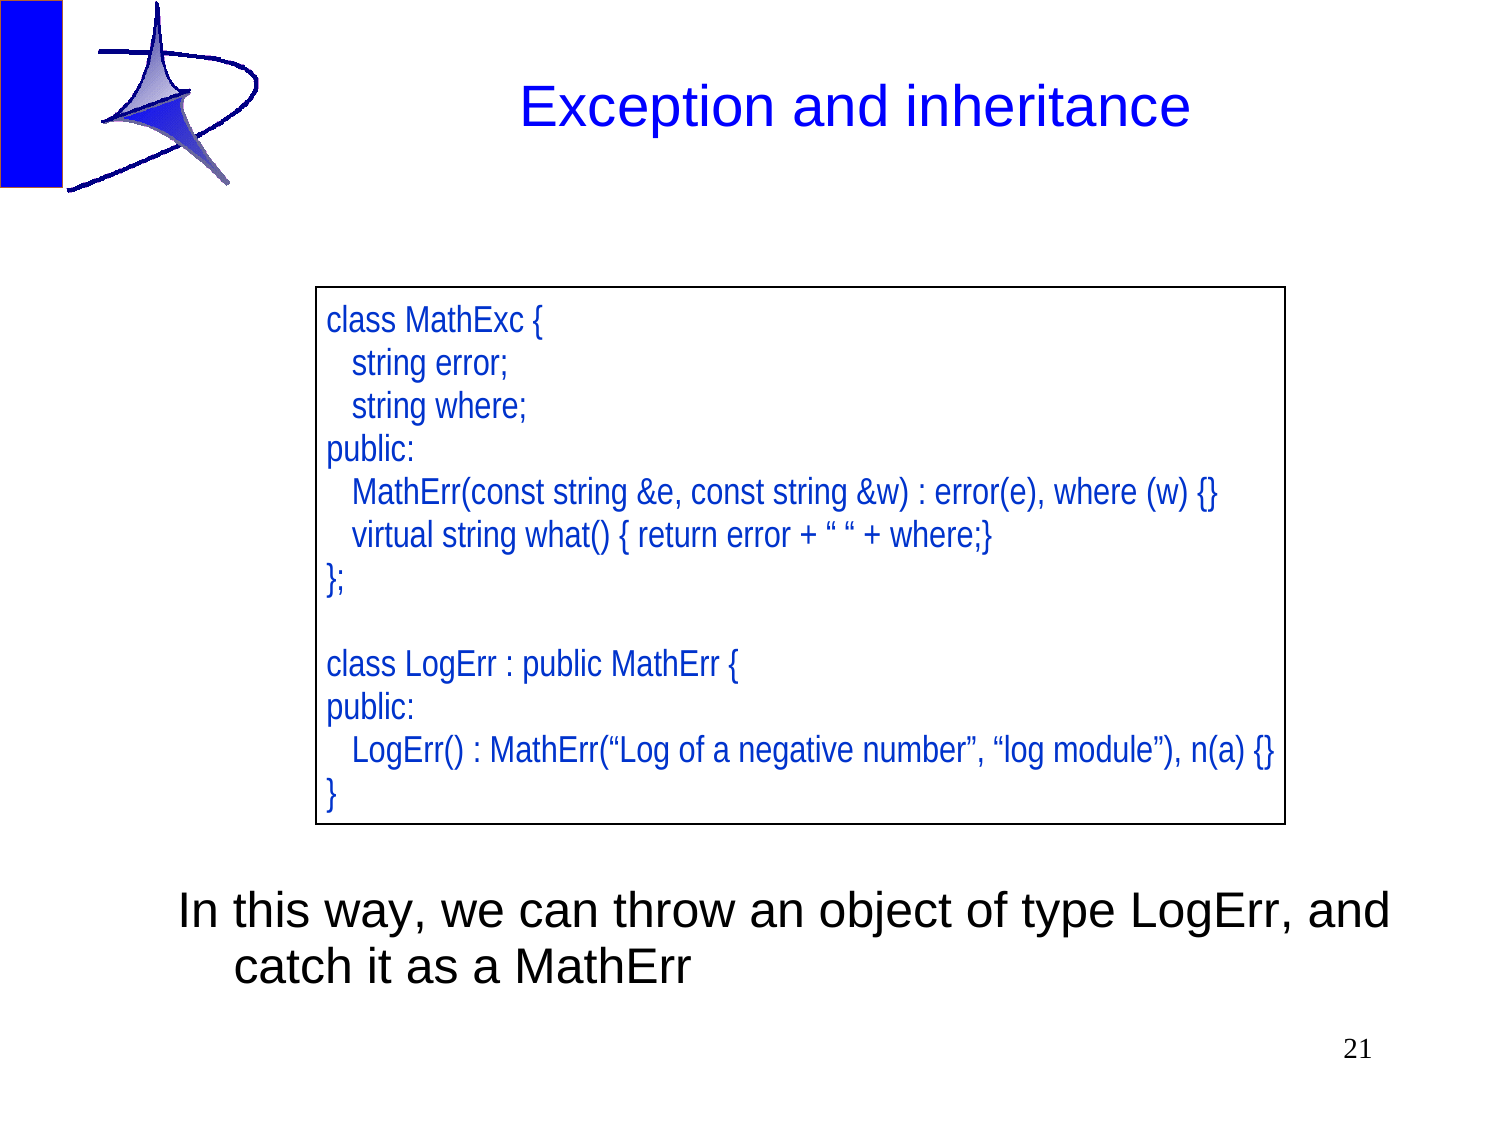

# Exception and inheritance
class MathExc {
 string error;
 string where;
public:
 MathErr(const string &e, const string &w) : error(e), where (w) {}
 virtual string what() { return error + “ “ + where;}
};
class LogErr : public MathErr {
public:
 LogErr() : MathErr(“Log of a negative number”, “log module”), n(a) {}
}
In this way, we can throw an object of type LogErr, and catch it as a MathErr
21